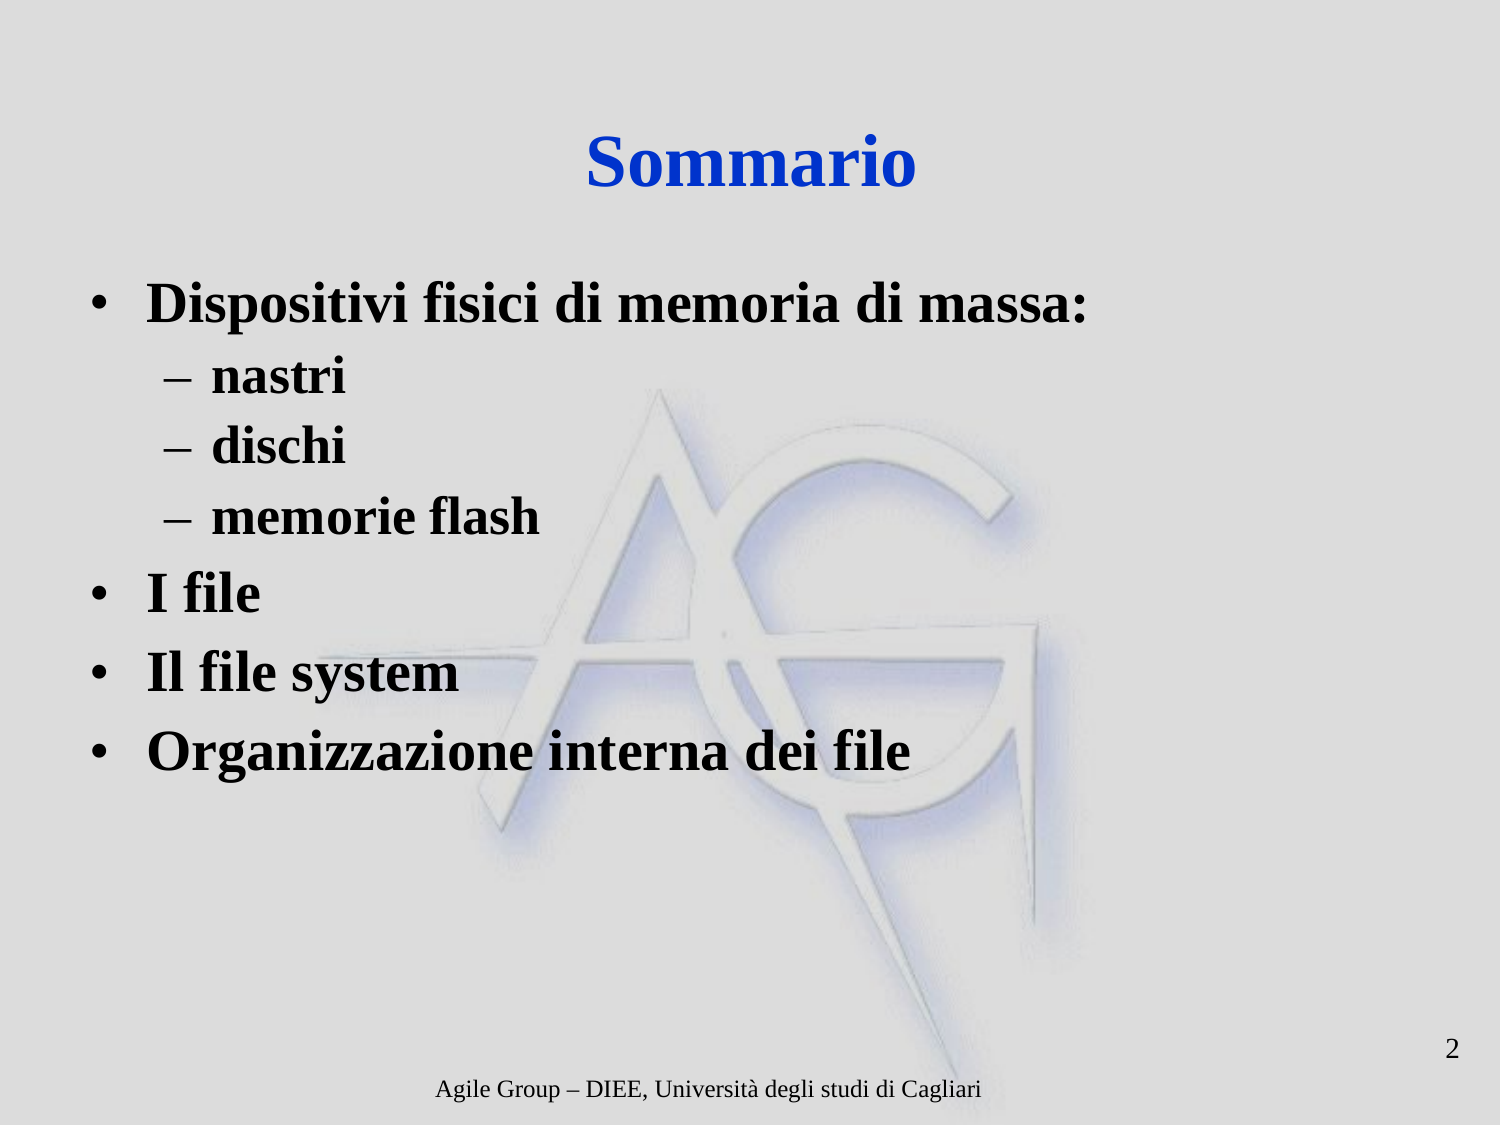

# Sommario
Dispositivi fisici di memoria di massa:
nastri
dischi
memorie flash
I file
Il file system
Organizzazione interna dei file
2